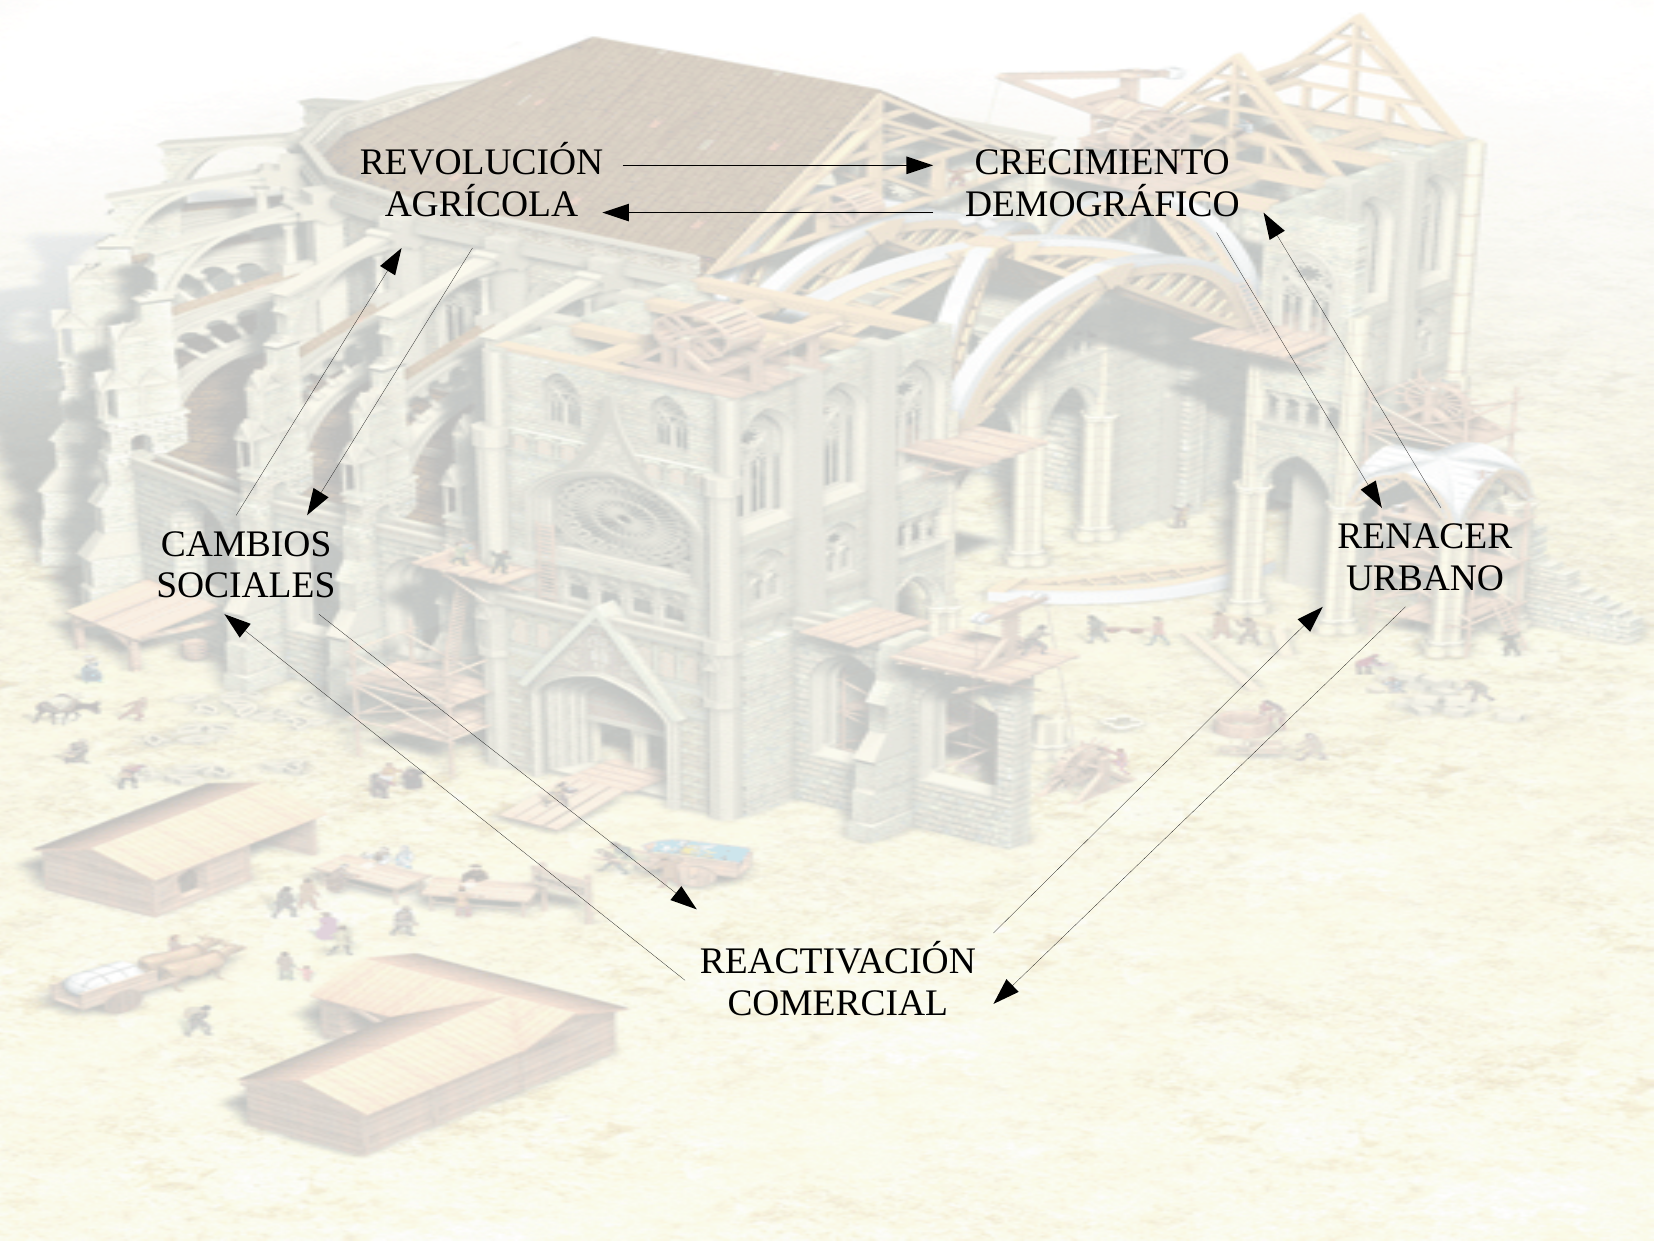

REVOLUCIÓN
AGRÍCOLA
CRECIMIENTO
DEMOGRÁFICO
RENACER
URBANO
CAMBIOS
SOCIALES
REACTIVACIÓN
COMERCIAL